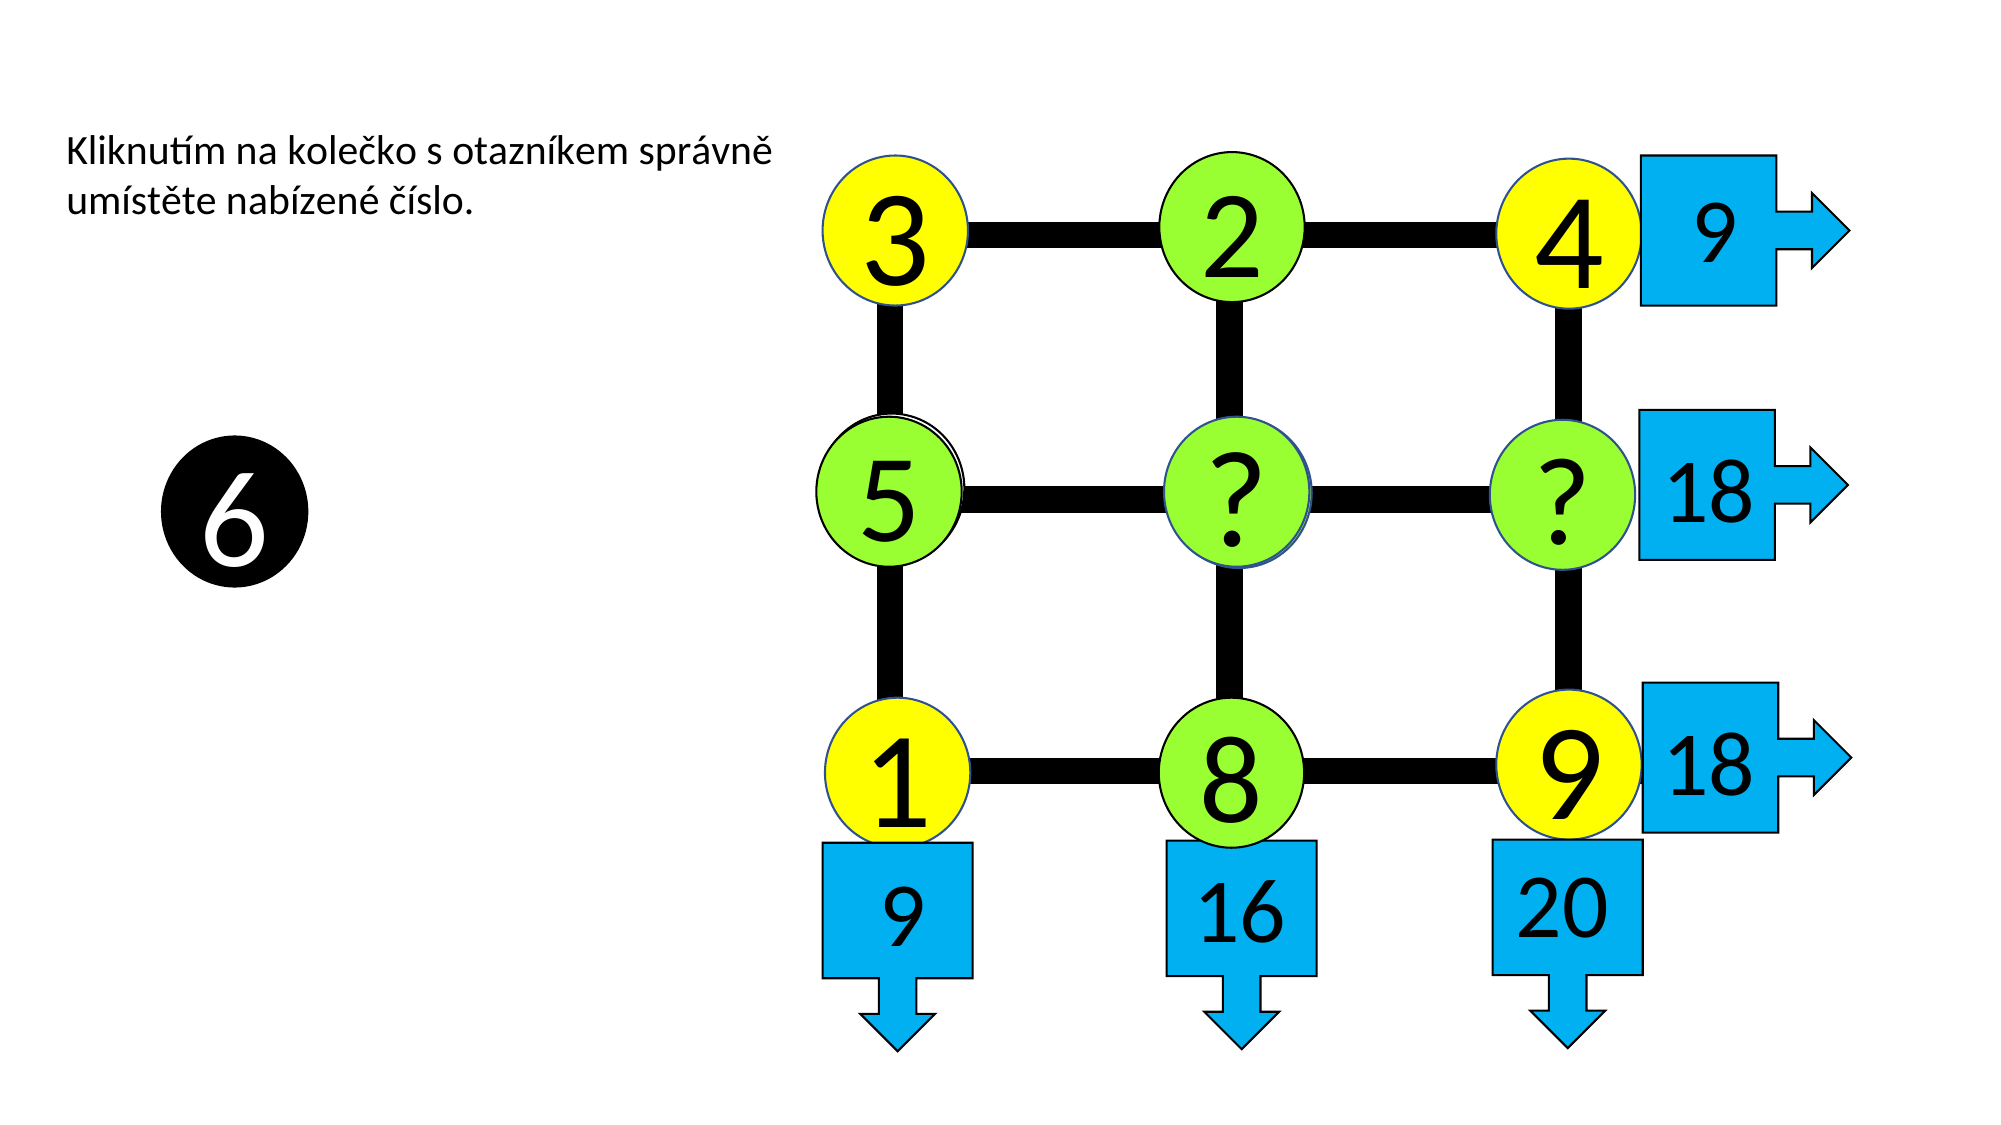

Kliknutím na kolečko s otazníkem správně
umístěte nabízené číslo.
2
3
4
9
5
?
6
?
18
6
9
18
1
8
20
16
9